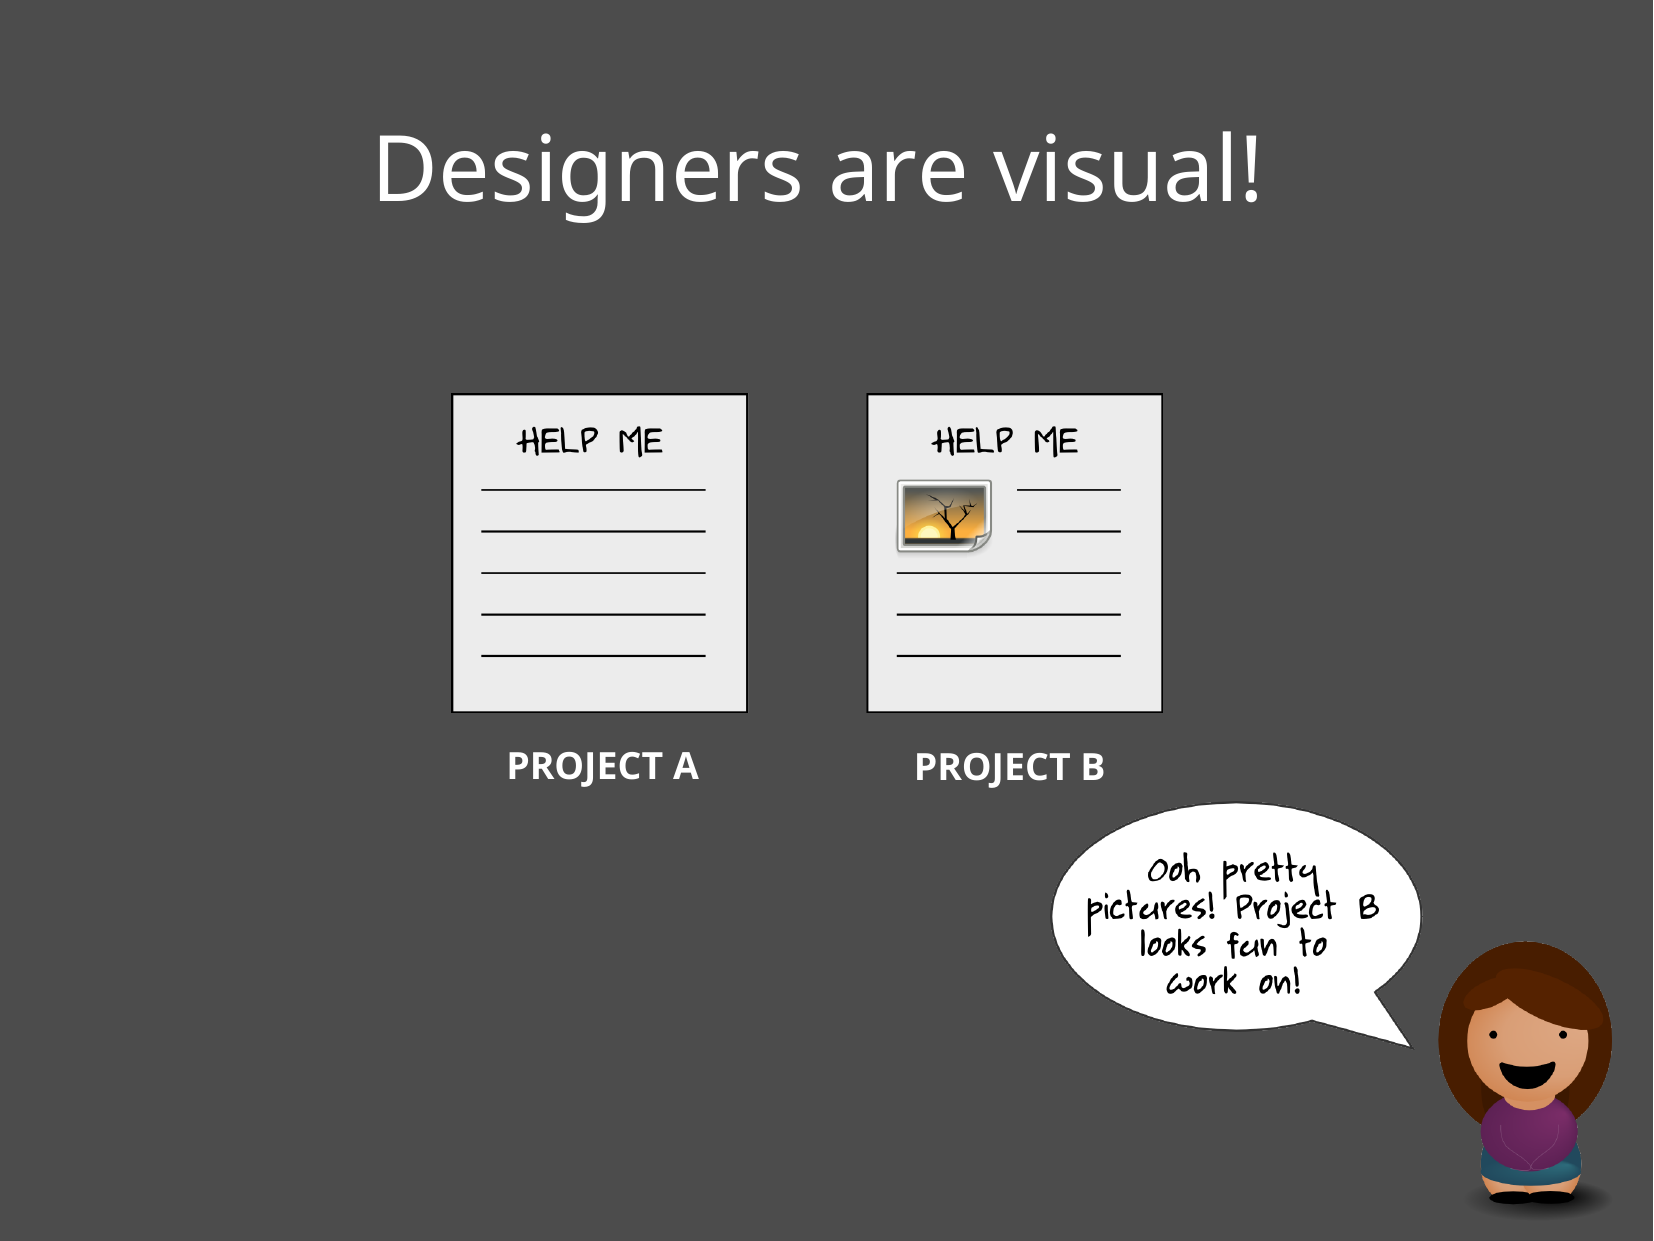

# Designers are visual!
PROJECT A
PROJECT B